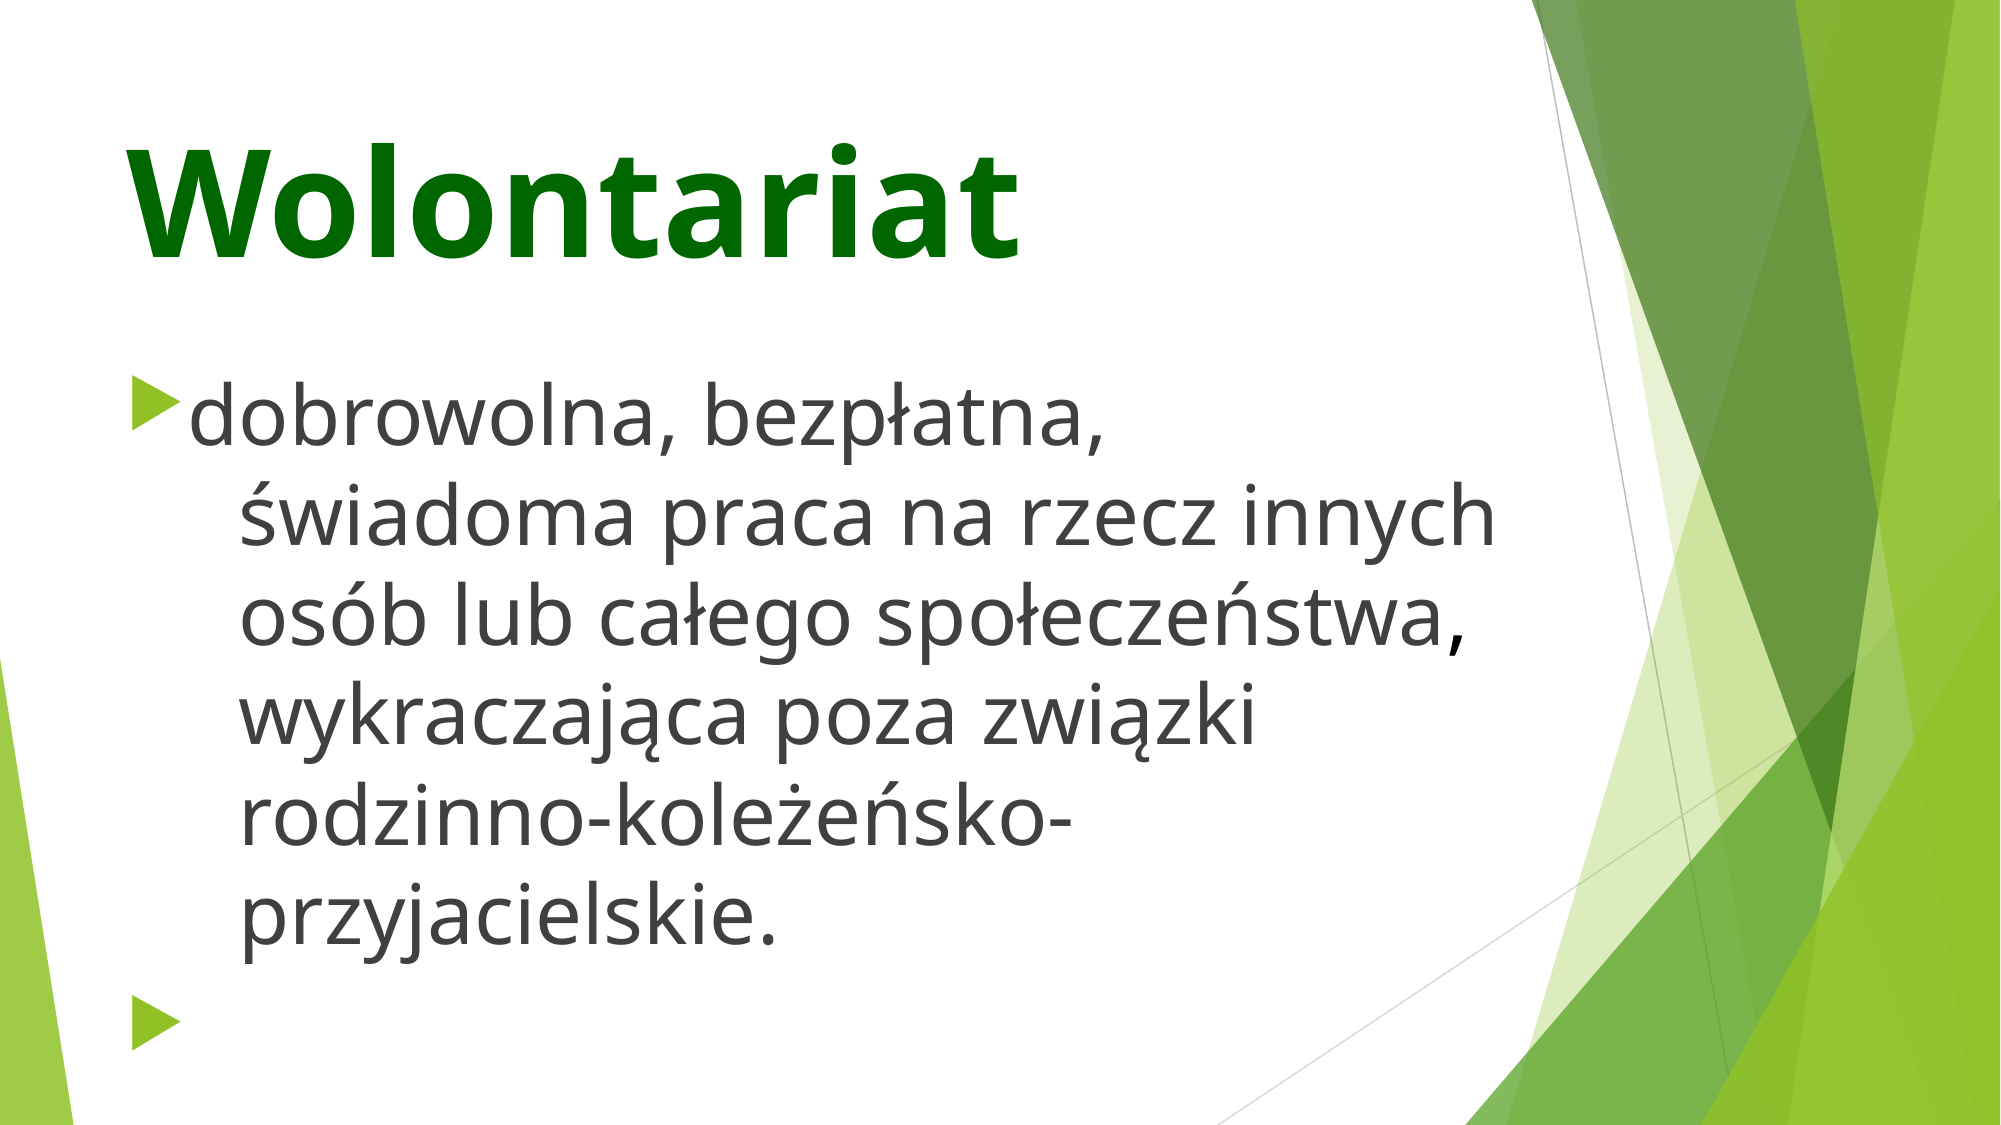

# Wolontariat
dobrowolna, bezpłatna, świadoma praca na rzecz innych osób lub całego społeczeństwa, wykraczająca poza związki rodzinno-koleżeńsko-przyjacielskie.